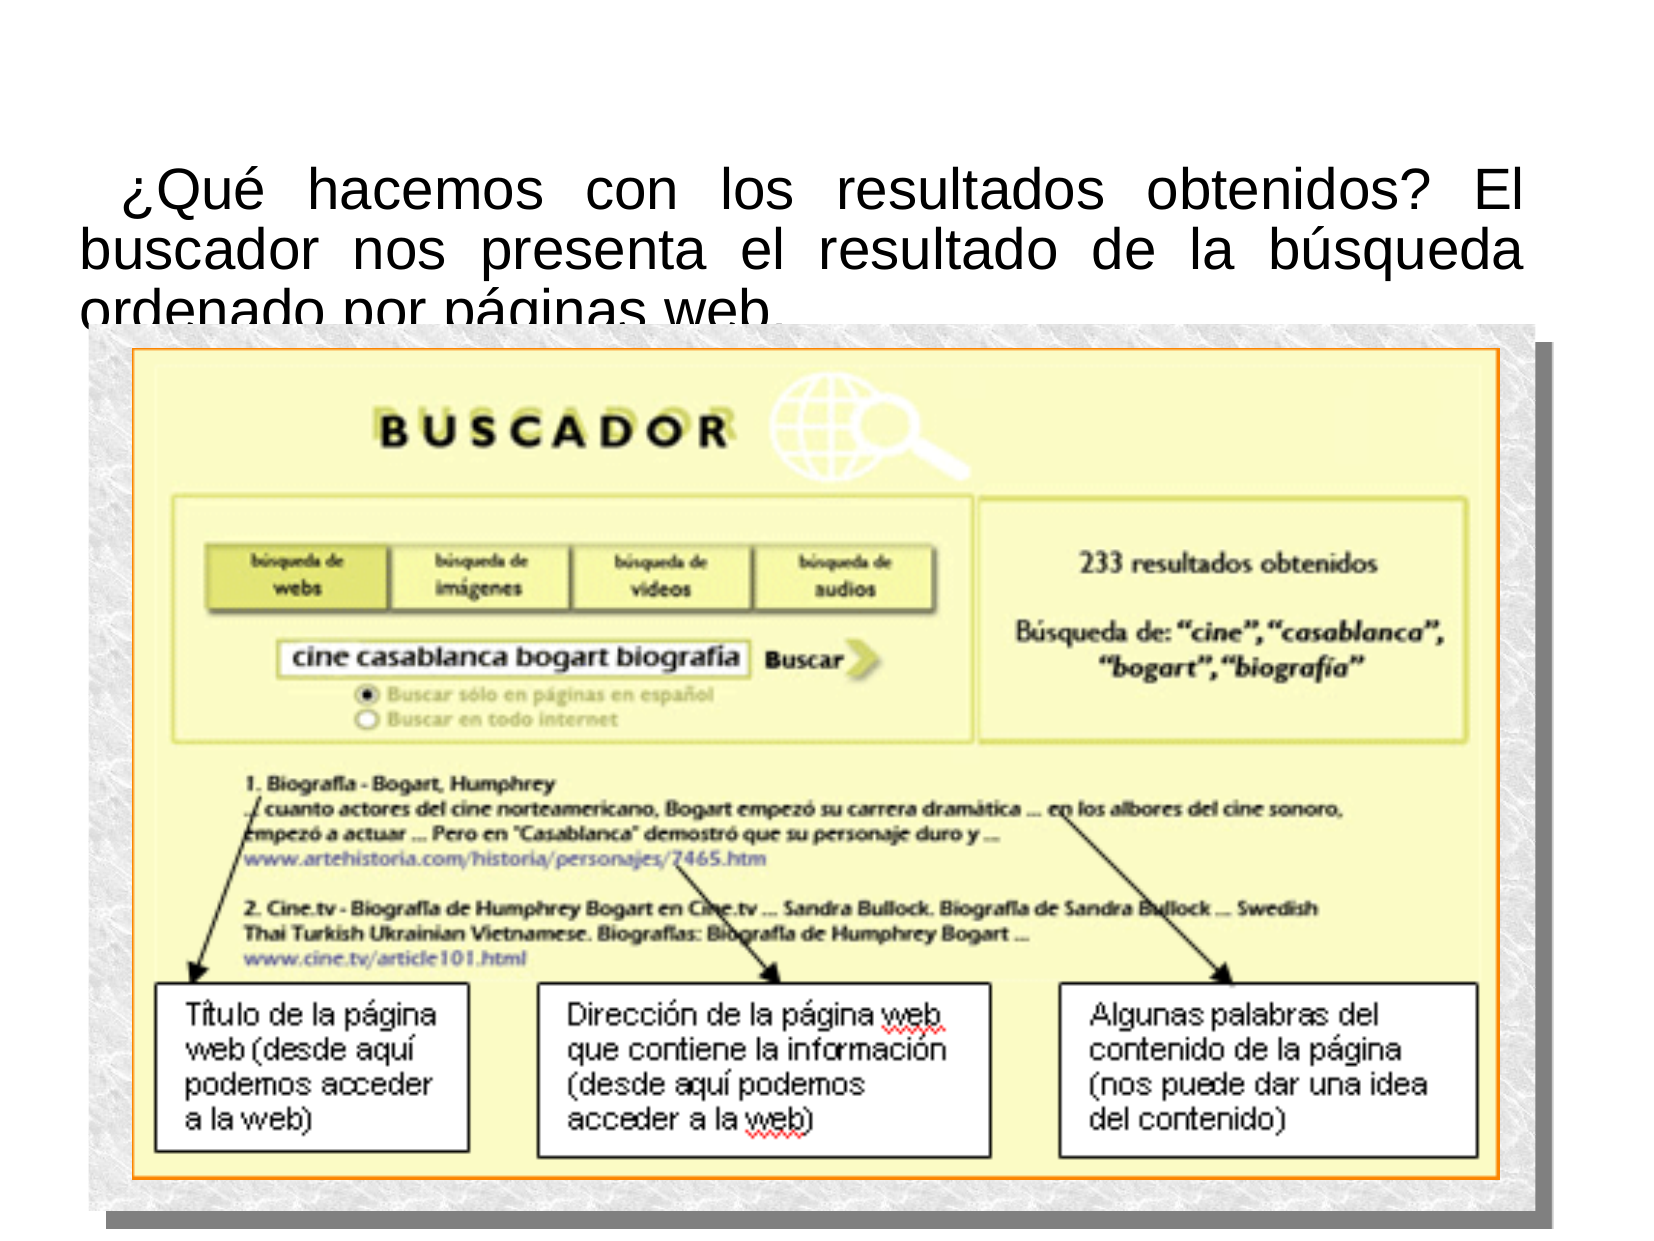

¿Qué hacemos con los resultados obtenidos? El buscador nos presenta el resultado de la búsqueda ordenado por páginas web.